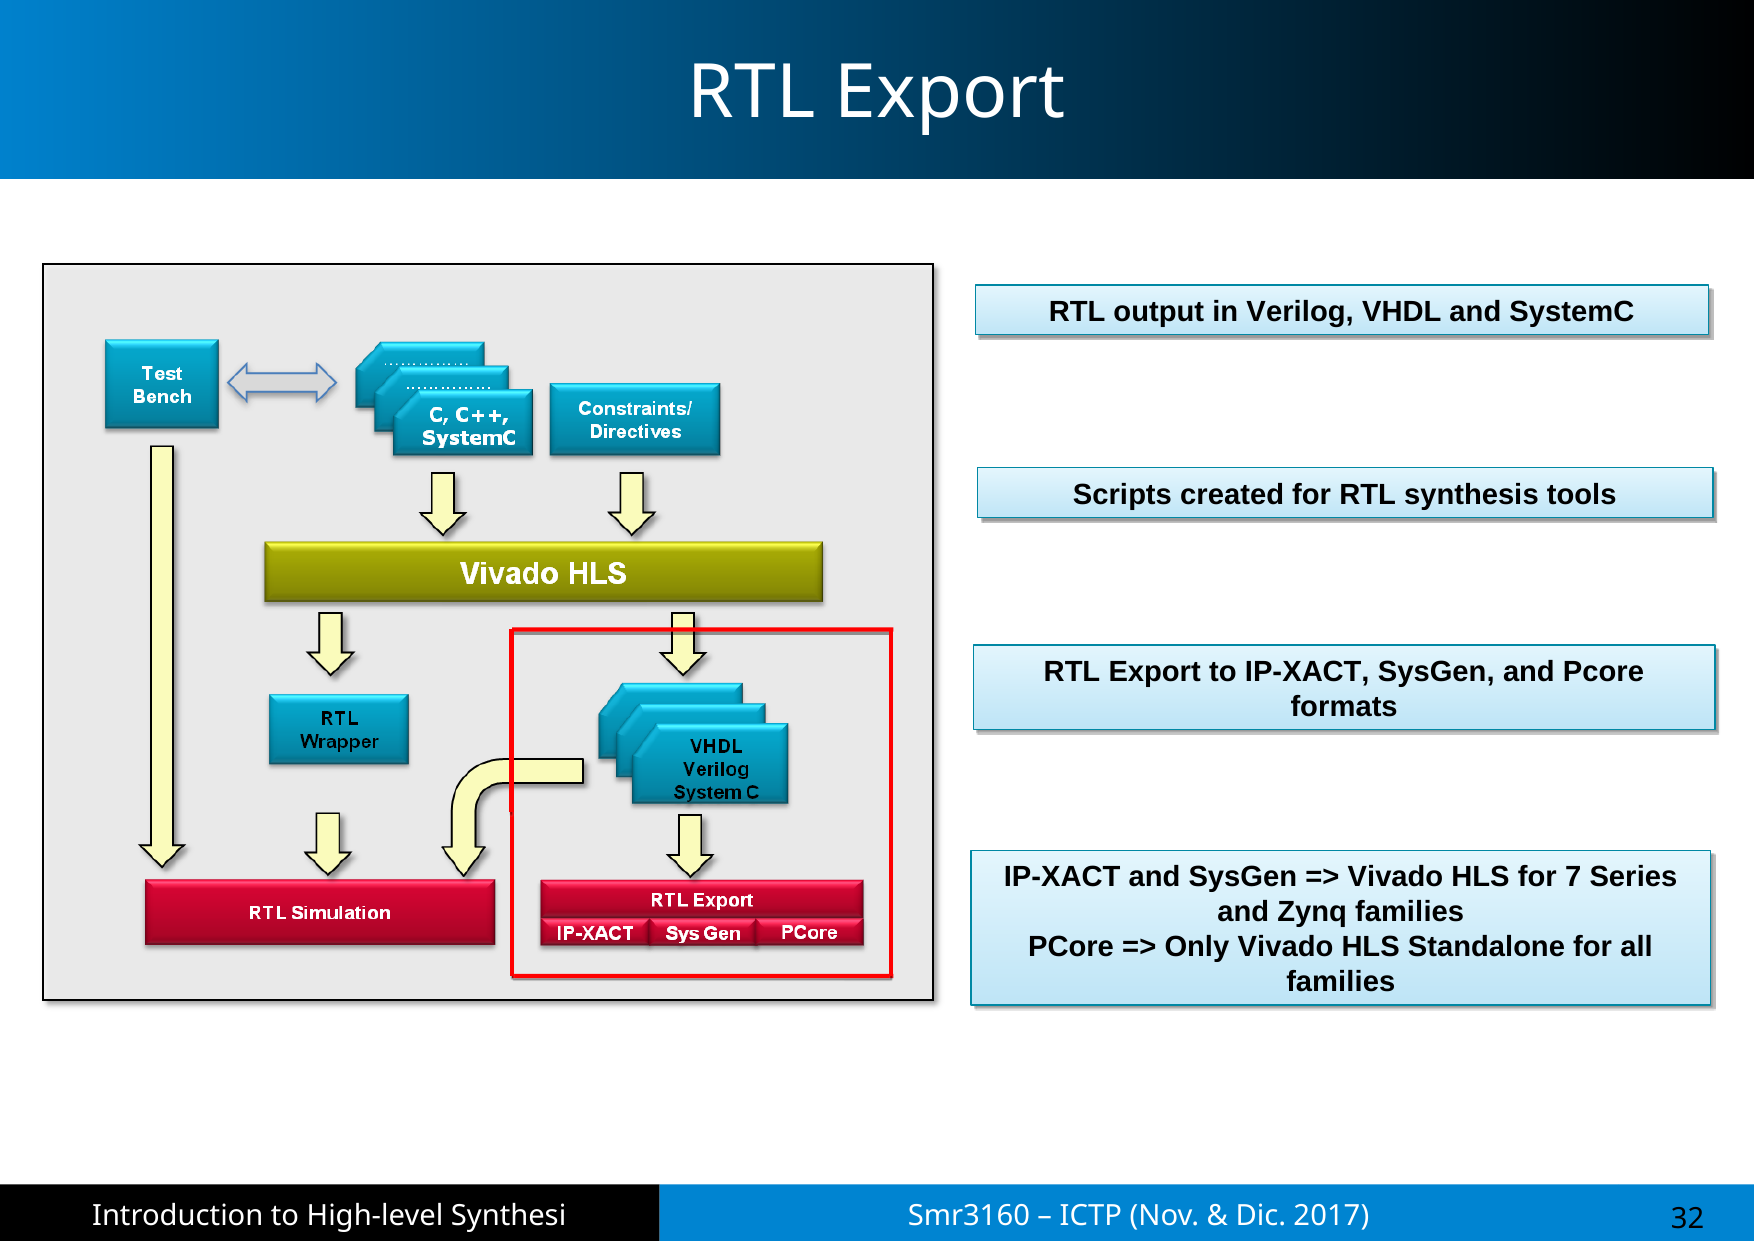

# RTL Export
RTL output in Verilog, VHDL and SystemC
Scripts created for RTL synthesis tools
RTL Export to IP-XACT, SysGen, and Pcore formats
IP-XACT and SysGen => Vivado HLS for 7 Series and Zynq families
PCore => Only Vivado HLS Standalone for all families
32